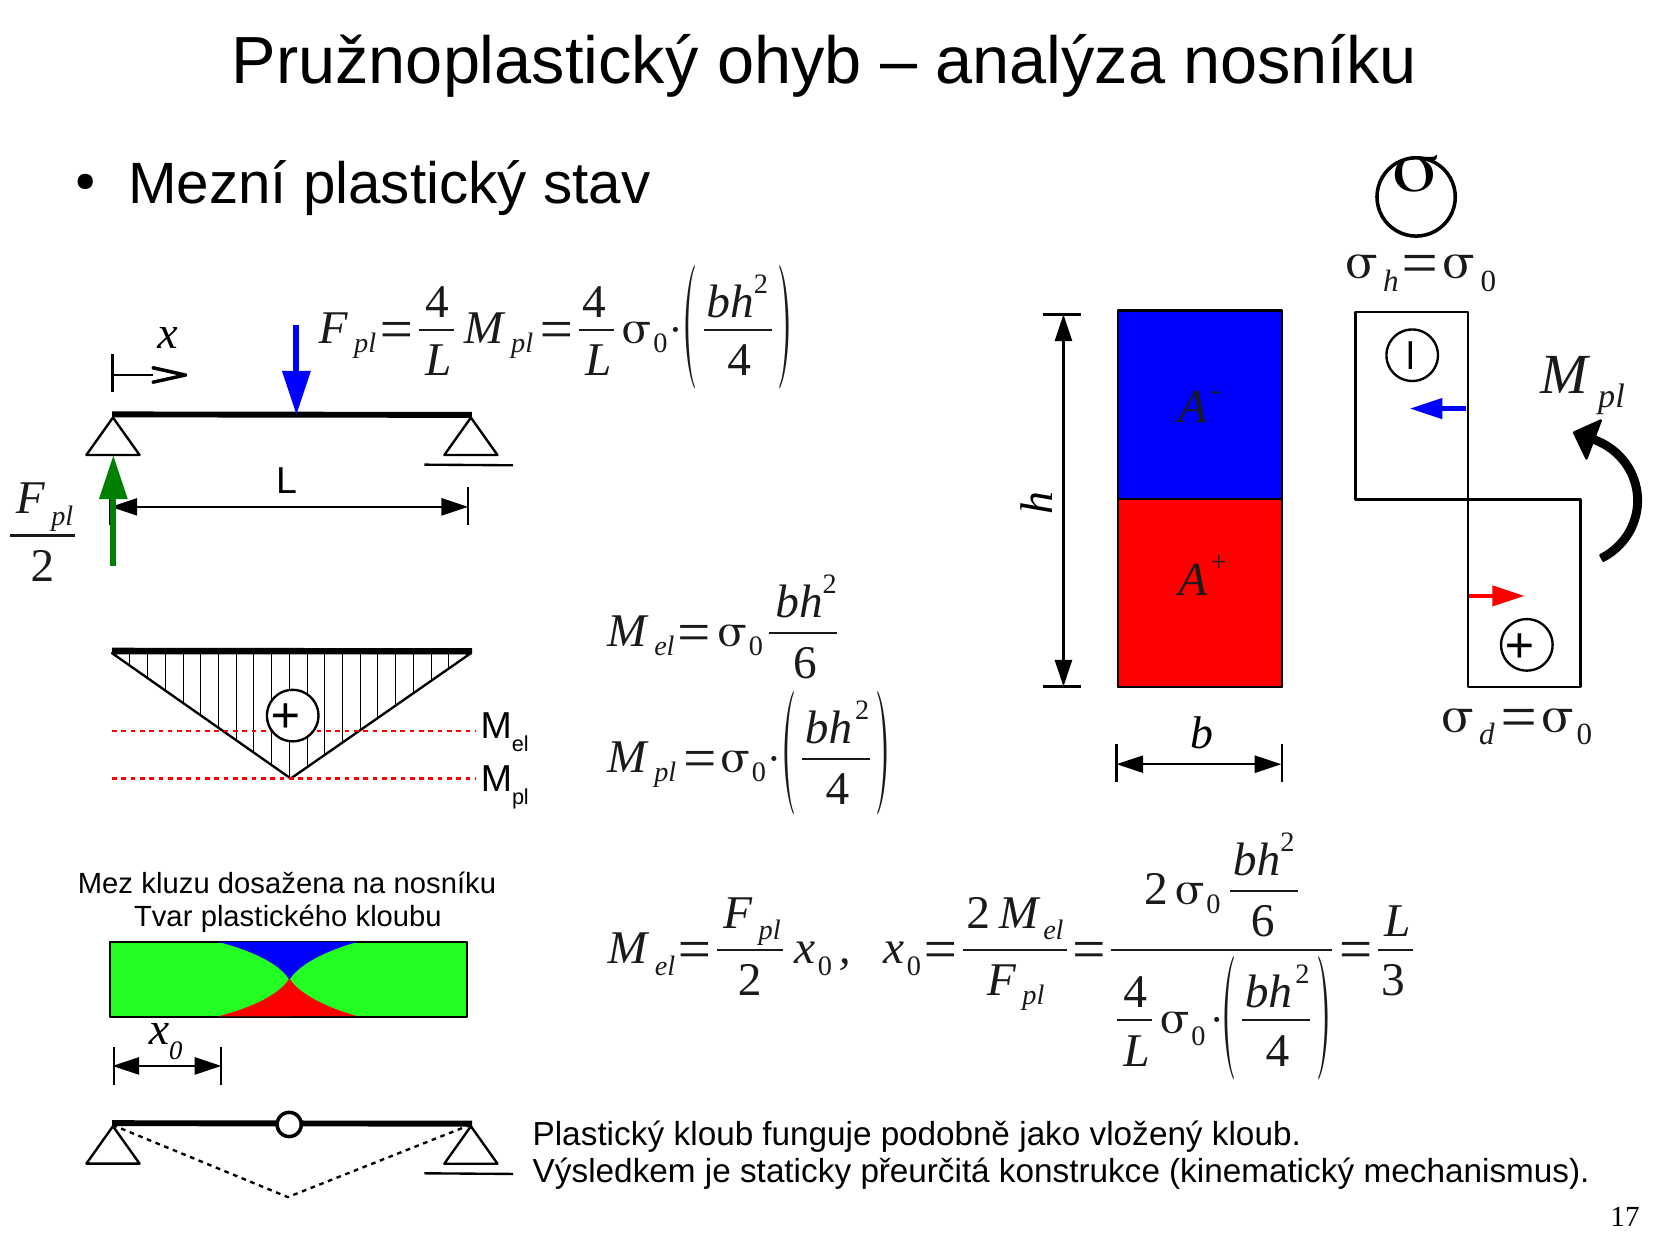

# Pružnoplastický ohyb – analýza nosníku
s
Mezní plastický stav
x
–
L
h
+
+
Mel
b
Mpl
Mez kluzu dosažena na nosníku
Tvar plastického kloubu
x0
Plastický kloub funguje podobně jako vložený kloub.
Výsledkem je staticky přeurčitá konstrukce (kinematický mechanismus).
17